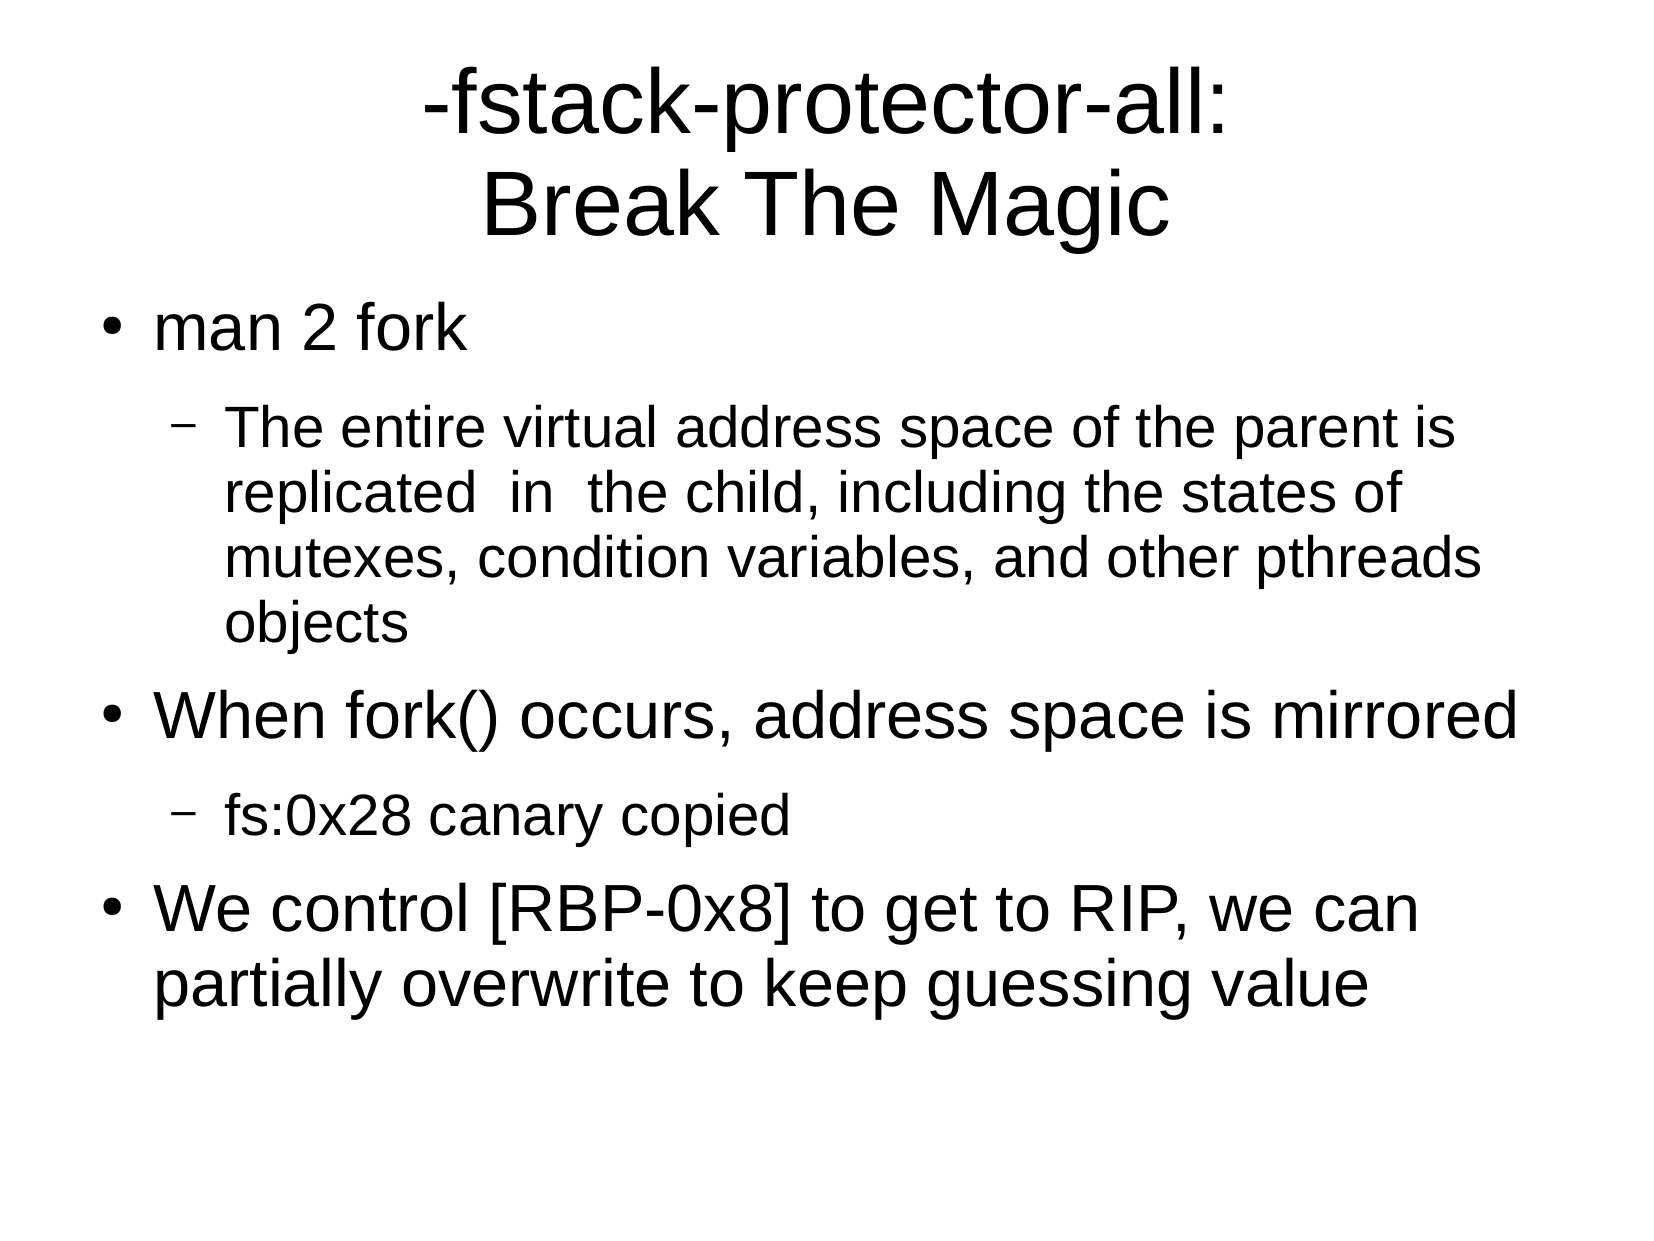

# -fstack-protector-all: Break The Magic
man 2 fork
The entire virtual address space of the parent is replicated in the child, including the states of mutexes, condition variables, and other pthreads objects
When fork() occurs, address space is mirrored
fs:0x28 canary copied
We control [RBP-0x8] to get to RIP, we can partially overwrite to keep guessing value